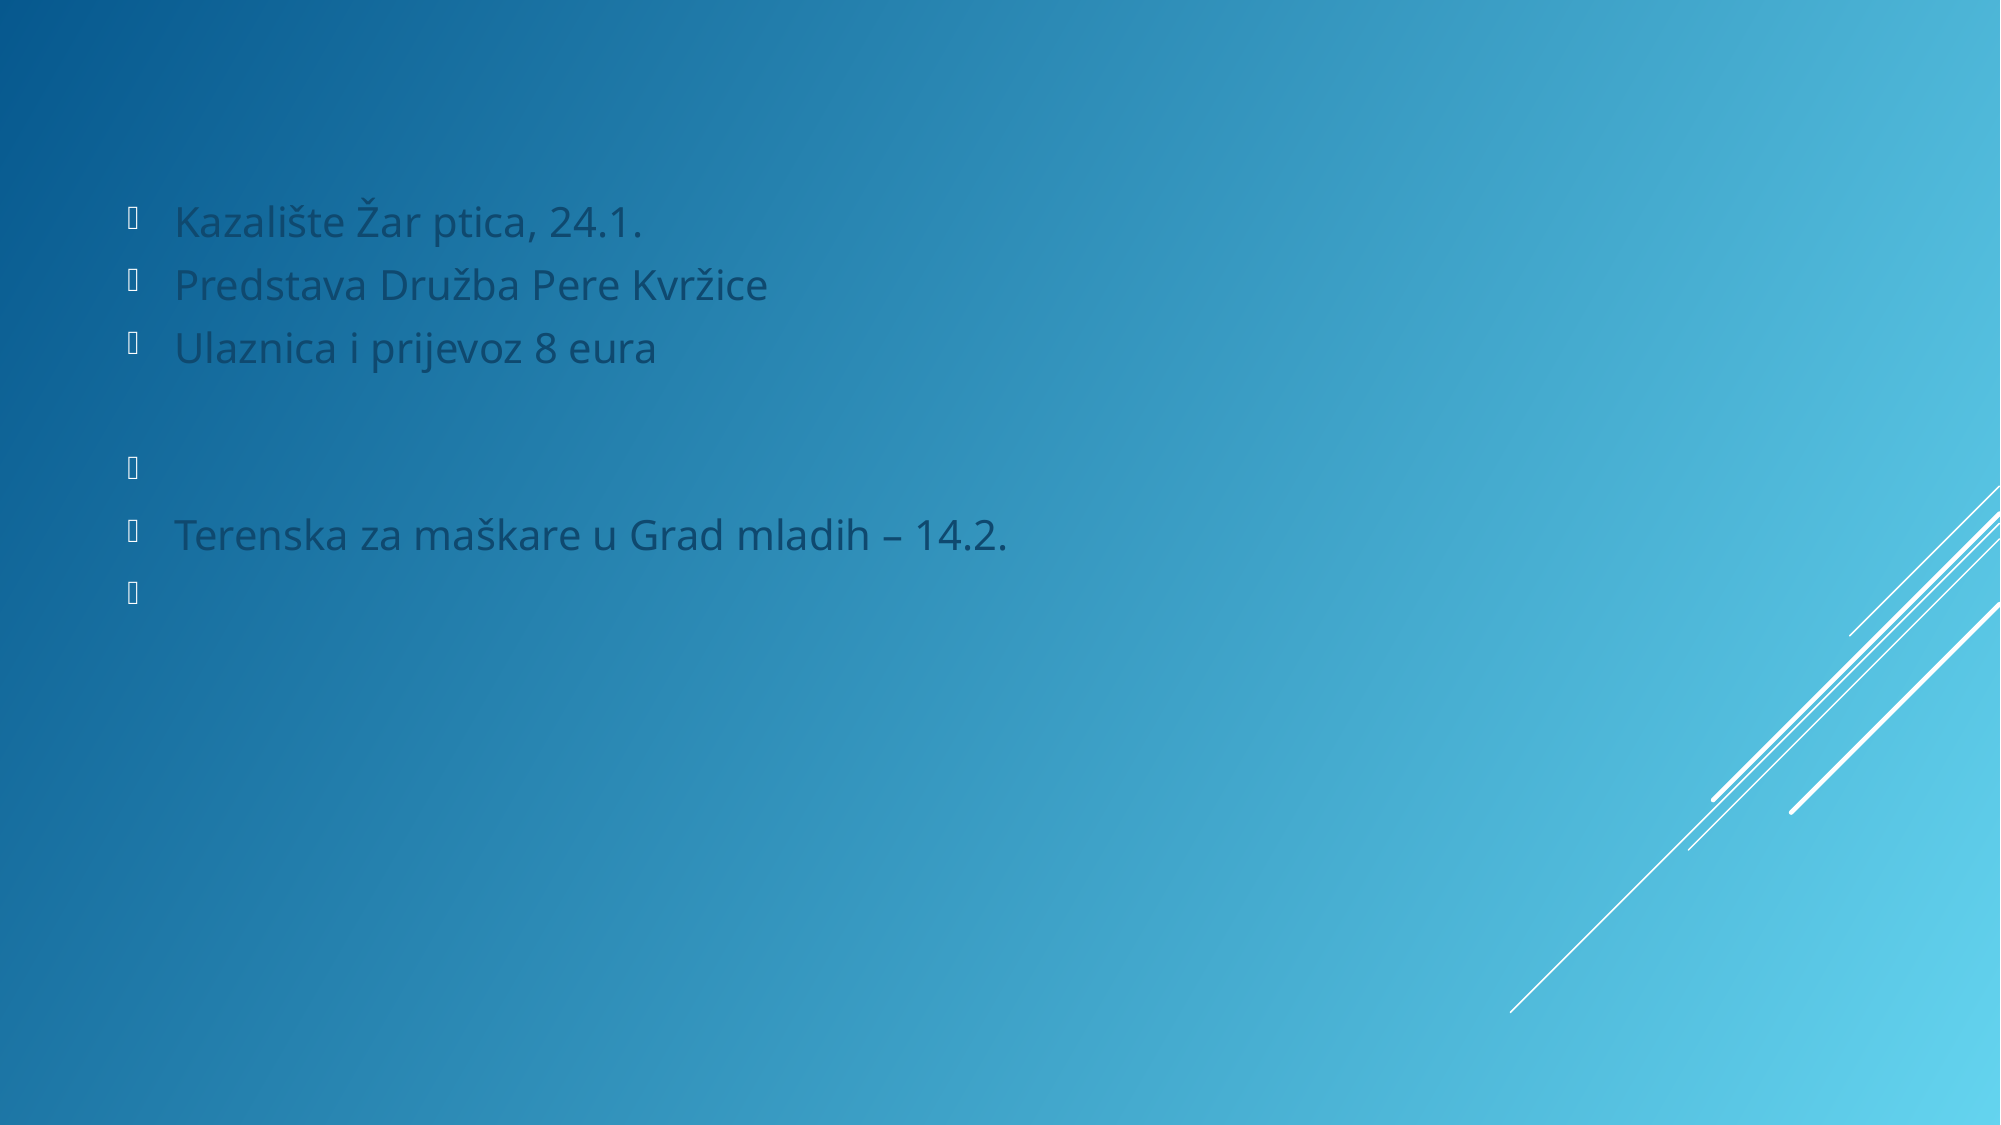

Kazalište Žar ptica, 24.1.
Predstava Družba Pere Kvržice
Ulaznica i prijevoz 8 eura
Terenska za maškare u Grad mladih – 14.2.
#